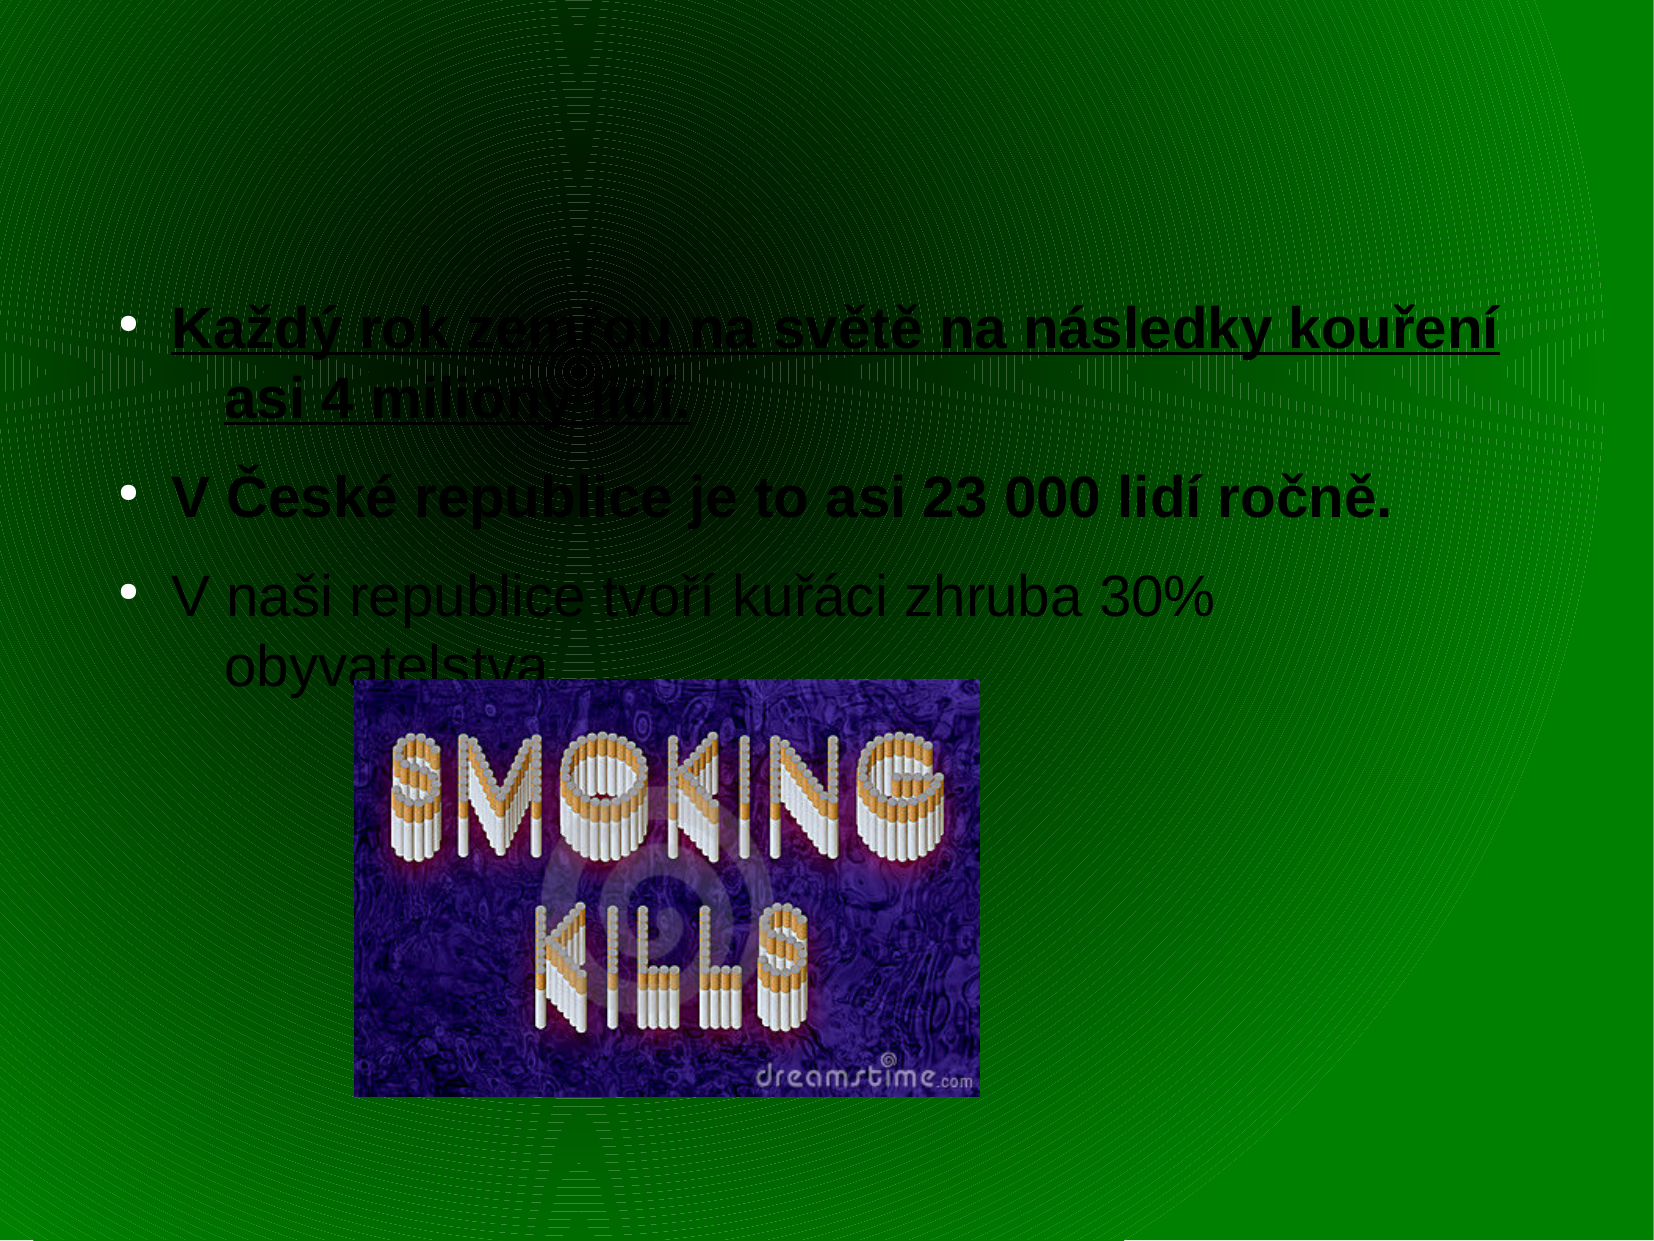

# Každý rok zemřou na světě na následky kouření asi 4 miliony lidí.
V České republice je to asi 23 000 lidí ročně.
V naši republice tvoří kuřáci zhruba 30% obyvatelstva.